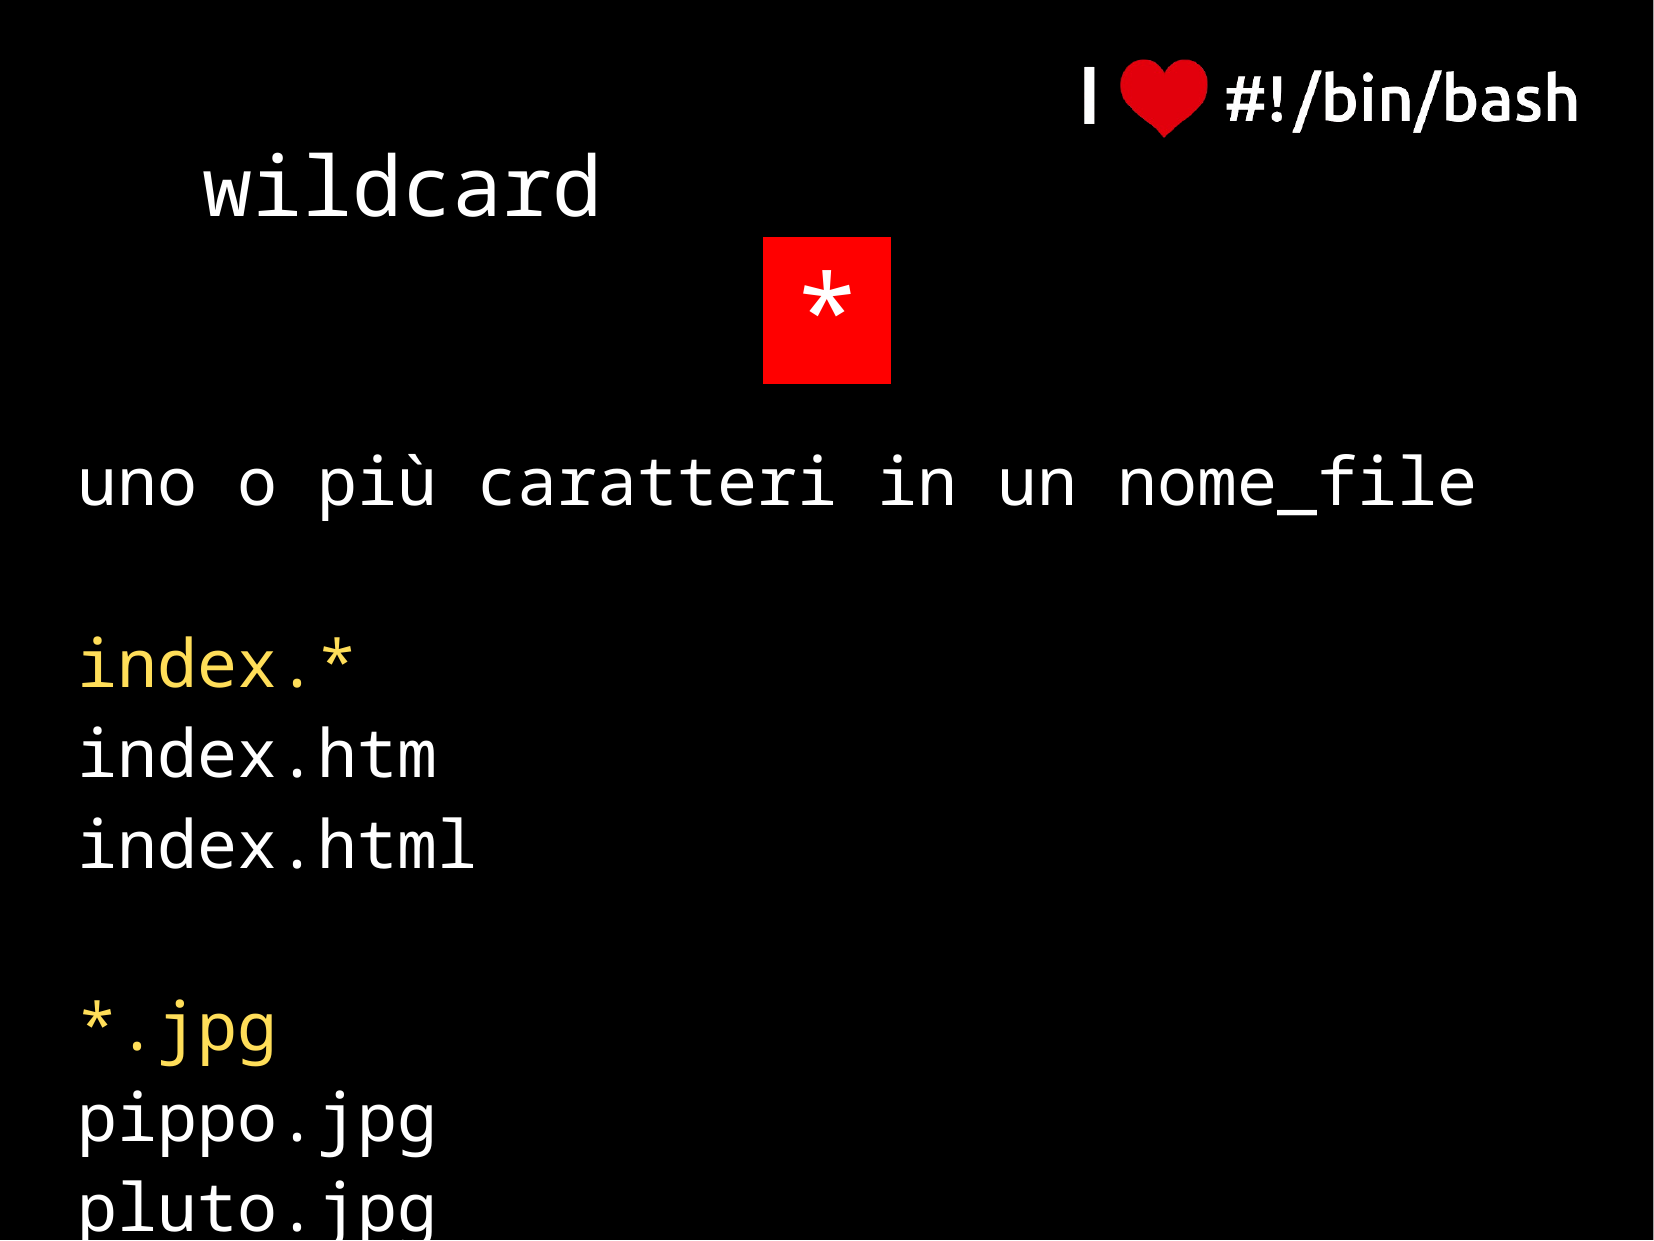

wildcard
*
uno o più caratteri in un nome_file
index.*
index.htm
index.html
*.jpg
pippo.jpg
pluto.jpg